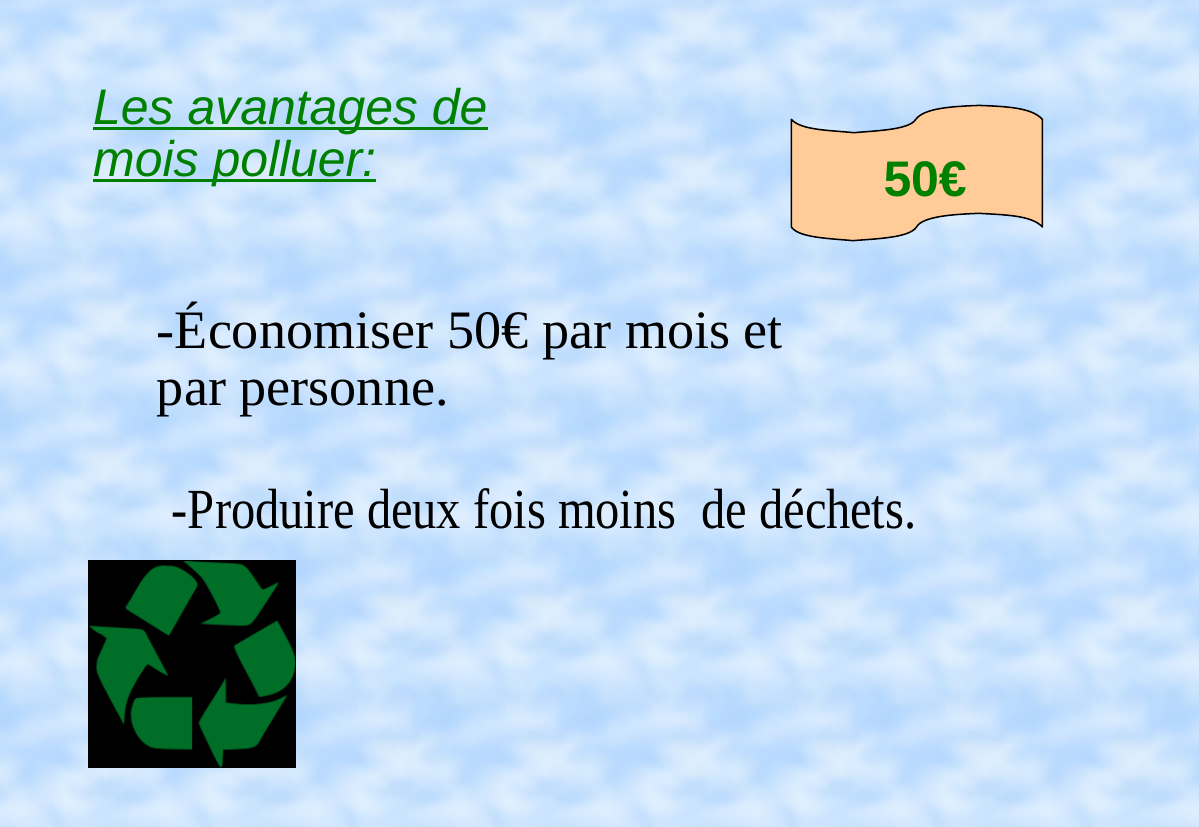

Les avantages de mois polluer:
50€
-Économiser 50€ par mois et par personne.